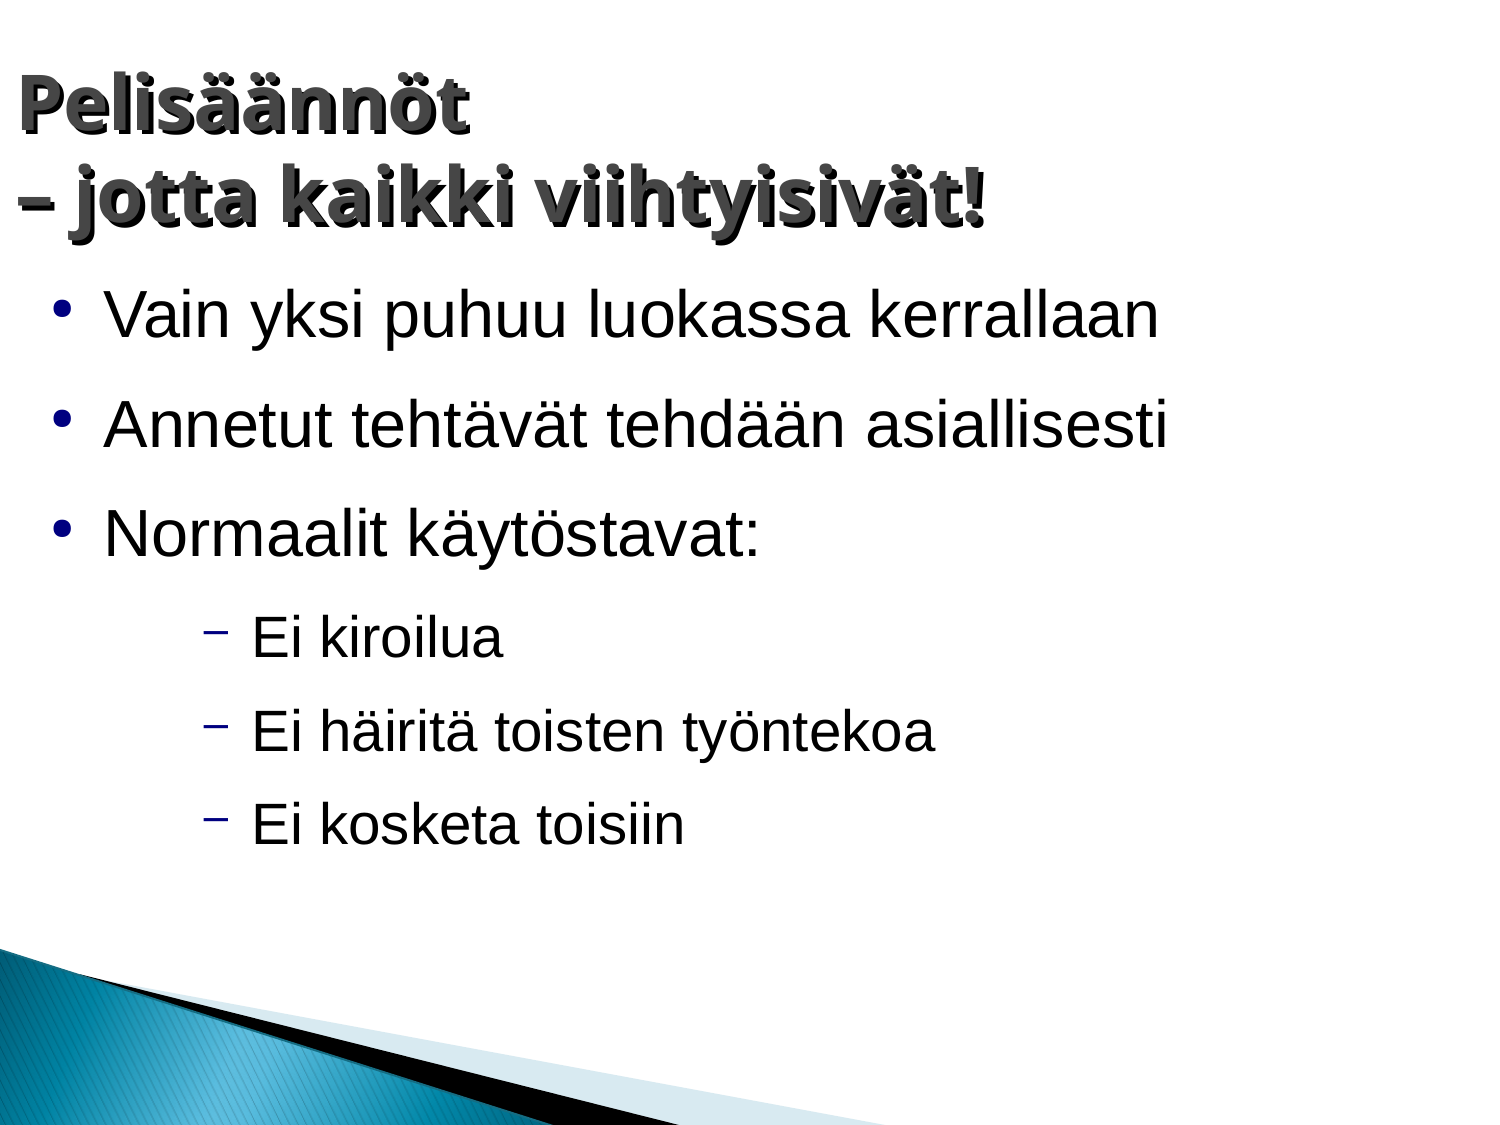

# Pelisäännöt – jotta kaikki viihtyisivät!
Vain yksi puhuu luokassa kerrallaan
Annetut tehtävät tehdään asiallisesti
Normaalit käytöstavat:
Ei kiroilua
Ei häiritä toisten työntekoa
Ei kosketa toisiin